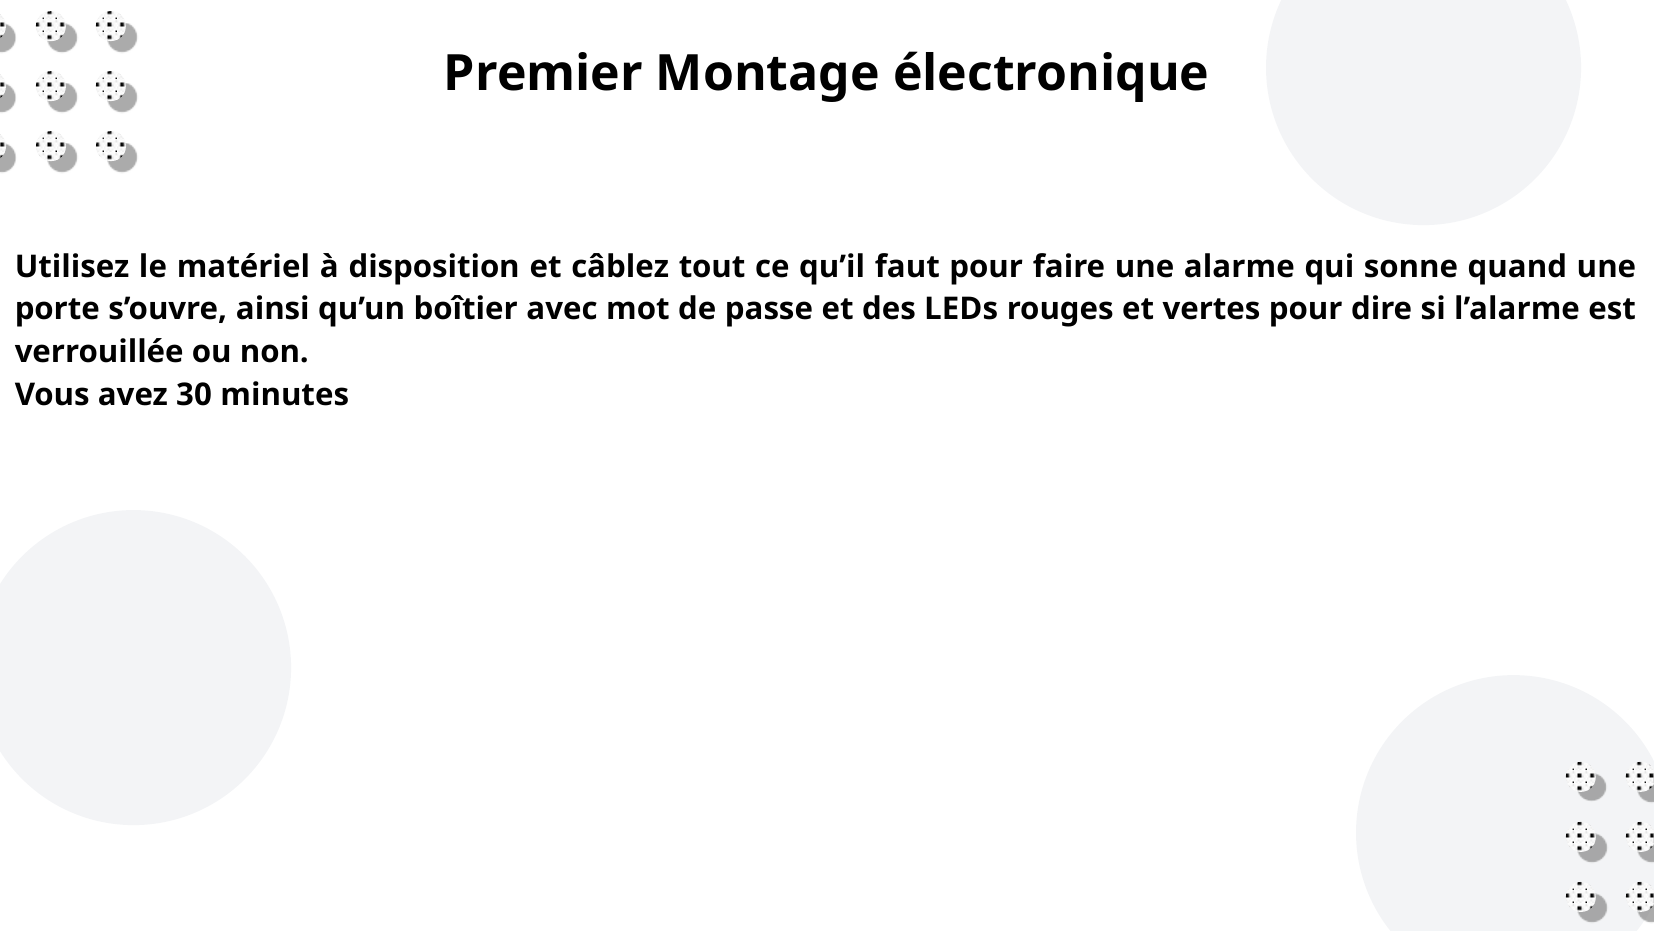

Premier Montage électronique
Utilisez le matériel à disposition et câblez tout ce qu’il faut pour faire une alarme qui sonne quand une porte s’ouvre, ainsi qu’un boîtier avec mot de passe et des LEDs rouges et vertes pour dire si l’alarme est verrouillée ou non.
Vous avez 30 minutes